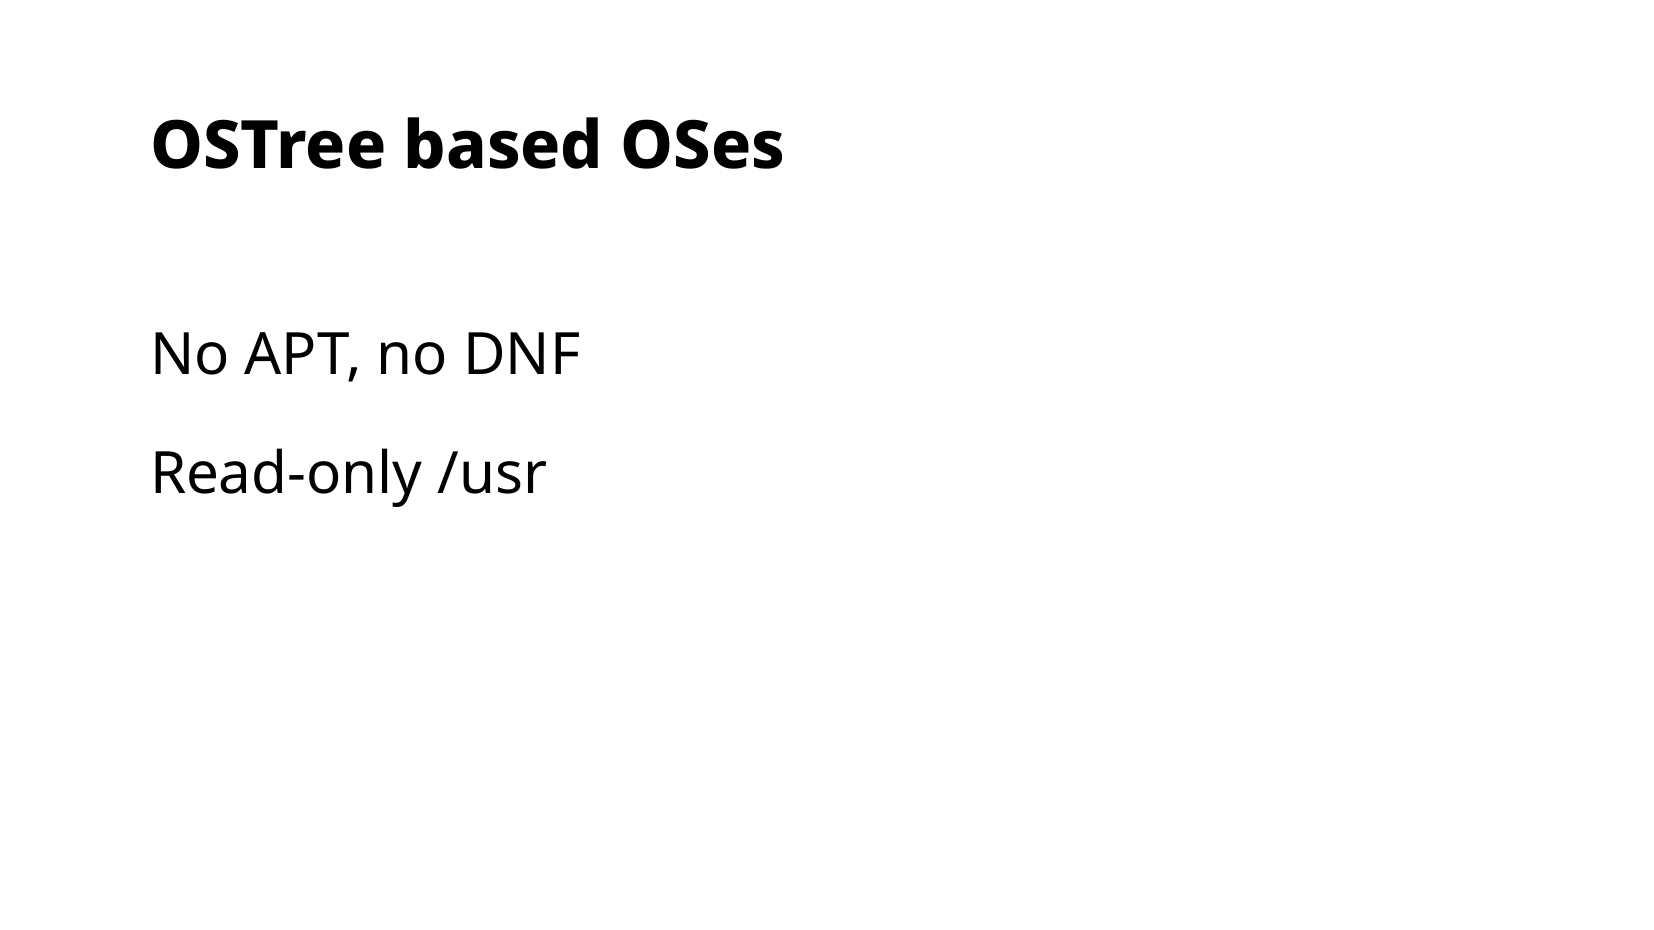

# OSTree based OSes
No APT, no DNF
Read-only /usr